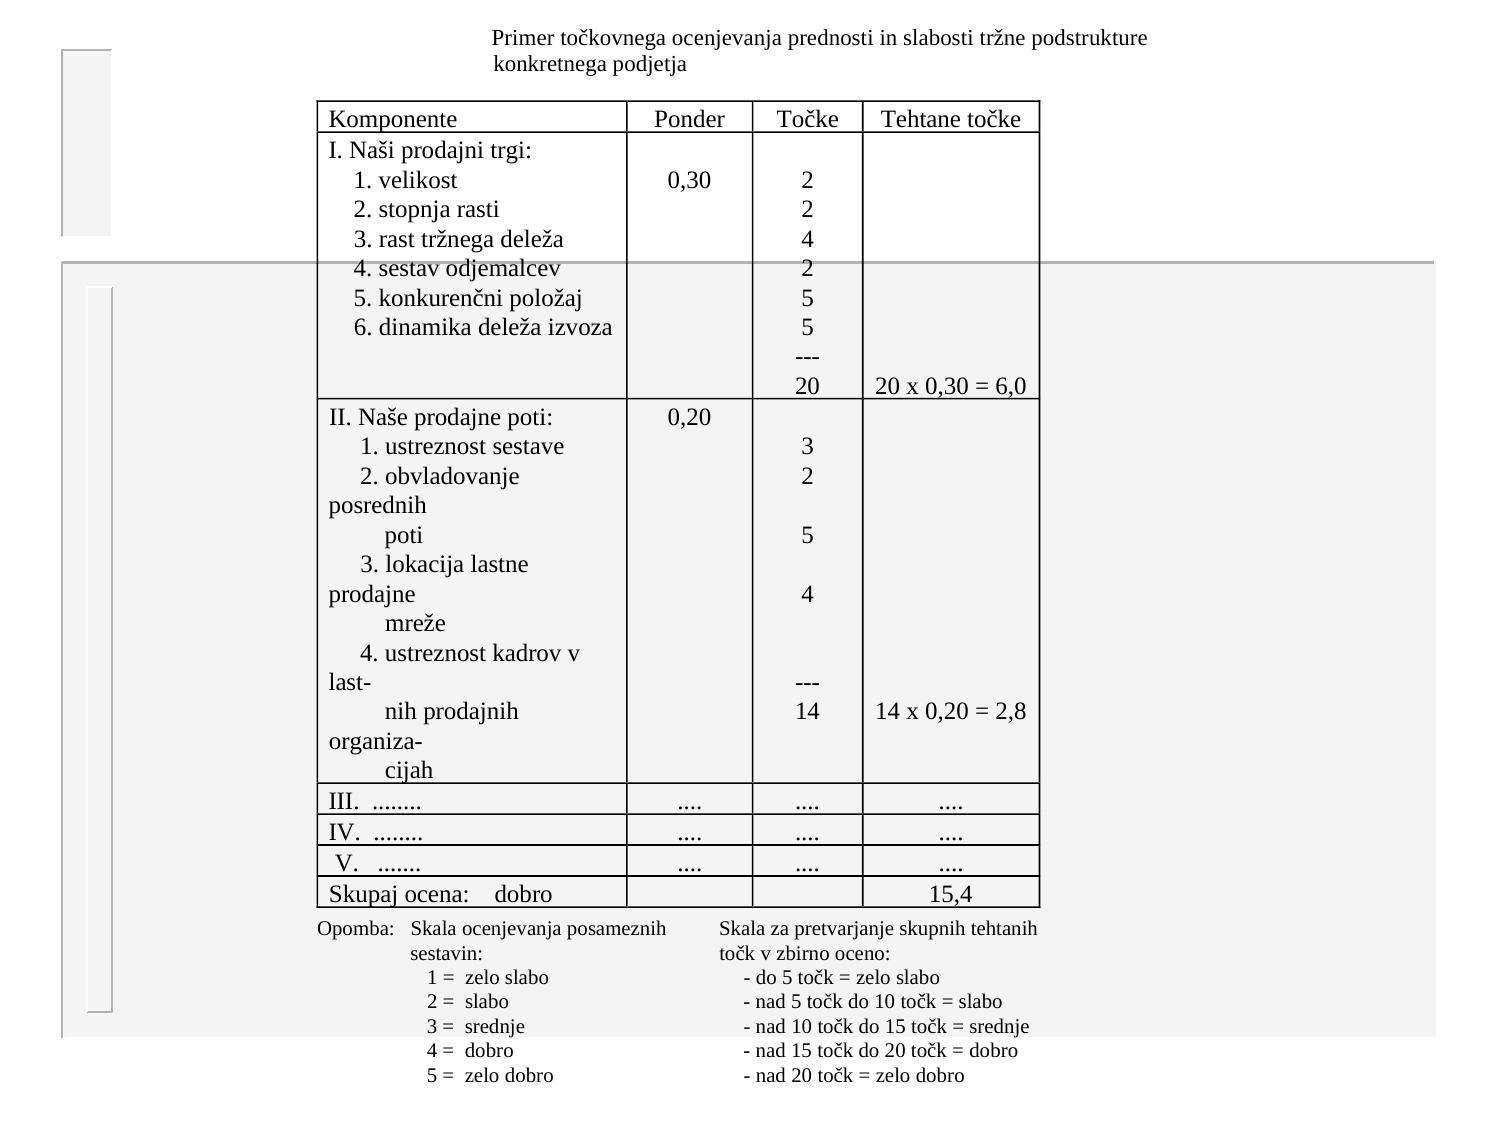

Primer točkovnega ocenjevanja prednosti in slabosti tržne podstrukture
konkretnega podjetja
Komponente
Ponder
Točke
Tehtane točke
I. Naši prodajni trgi:
 1. velikost
0,30
2
 2. stopnja rasti
2
 3. rast tržnega deleža
4
 4. sestav odjemalcev
2
 5. konkurenčni položaj
5
 6. dinamika deleža izvoza
5
---
20
20 x 0,30 = 6,0
II. Naše prodajne poti:
0,20
 1. ustreznost sestave
3
 2. obvladovanje
2
posrednih
 poti
5
 3. lokacija lastne
prodajne
4
 mreže
 4. ustreznost kadrov v
last-
---
 nih prodajnih
14
14 x 0,20 = 2,8
organiza-
 cijah
III. ........
....
....
....
IV. ........
....
....
....
 V. .......
....
....
....
Skupaj ocena: dobro
15,4
Opomba: Skala ocenjevanja posameznih Skala za pretvarjanje skupnih tehtanih
 sestavin: točk v zbirno oceno:
 1 = zelo slabo
 - do 5 točk = zelo slabo
 2 = slabo
 - nad 5 točk do 10 točk = slabo
 3 = srednje
 - nad 10 točk do 15 točk = srednje
 4 = dobro
 - nad 15 točk do 20 točk = dobro
 5 = zelo dobro
 - nad 20 točk = zelo dobro